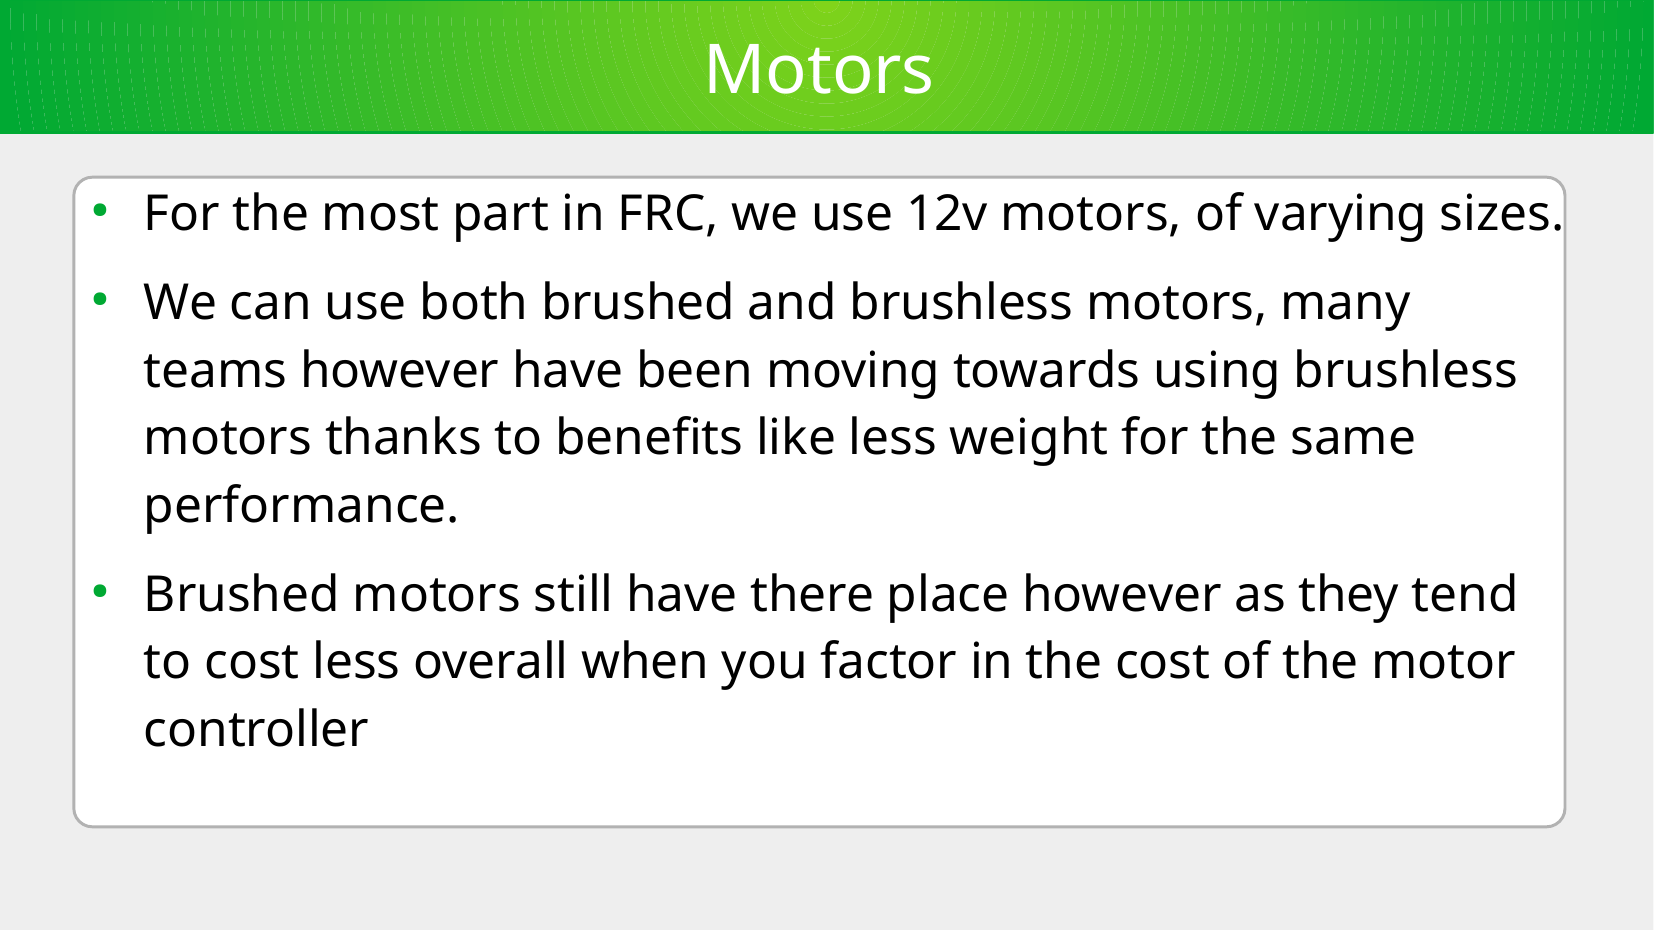

# Motors
For the most part in FRC, we use 12v motors, of varying sizes.
We can use both brushed and brushless motors, many teams however have been moving towards using brushless motors thanks to benefits like less weight for the same performance.
Brushed motors still have there place however as they tend to cost less overall when you factor in the cost of the motor controller